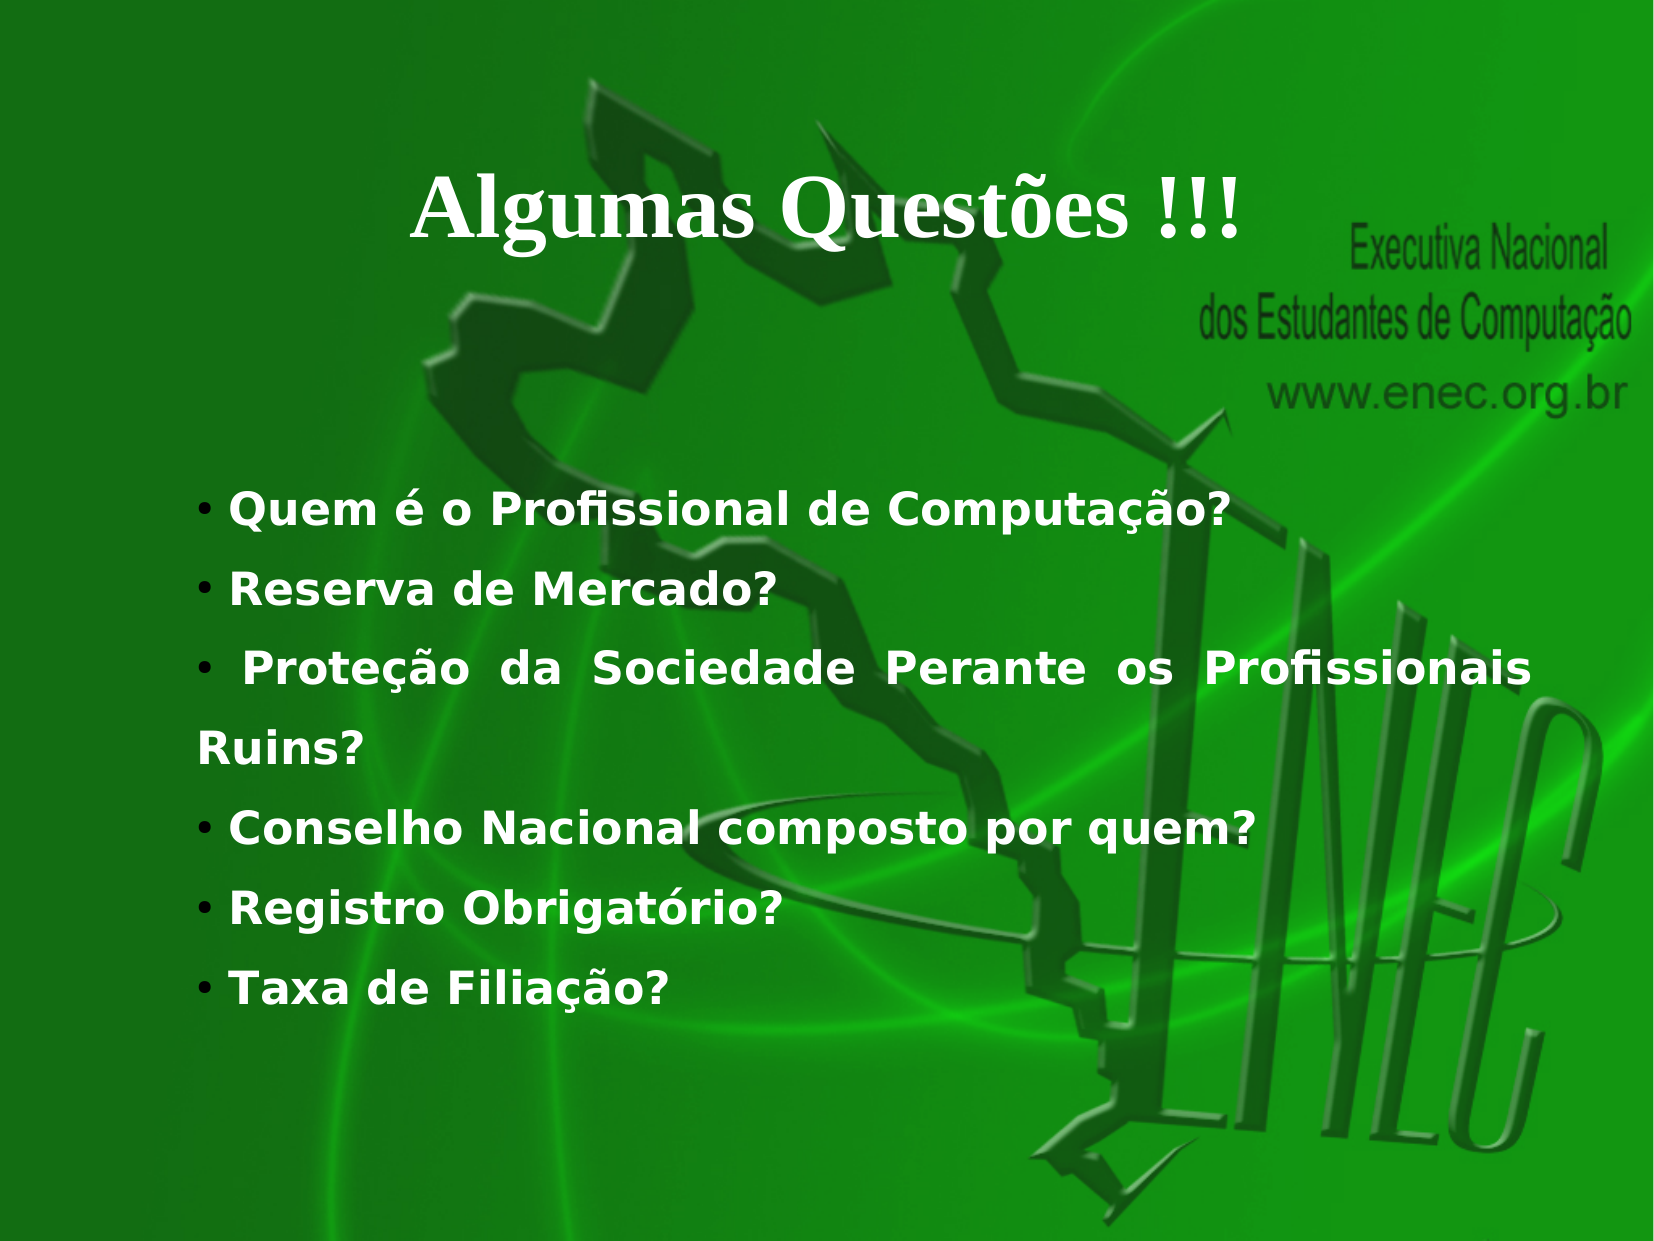

# Algumas Questões !!!
 Quem é o Profissional de Computação?
 Reserva de Mercado?
 Proteção da Sociedade Perante os Profissionais Ruins?
 Conselho Nacional composto por quem?
 Registro Obrigatório?
 Taxa de Filiação?